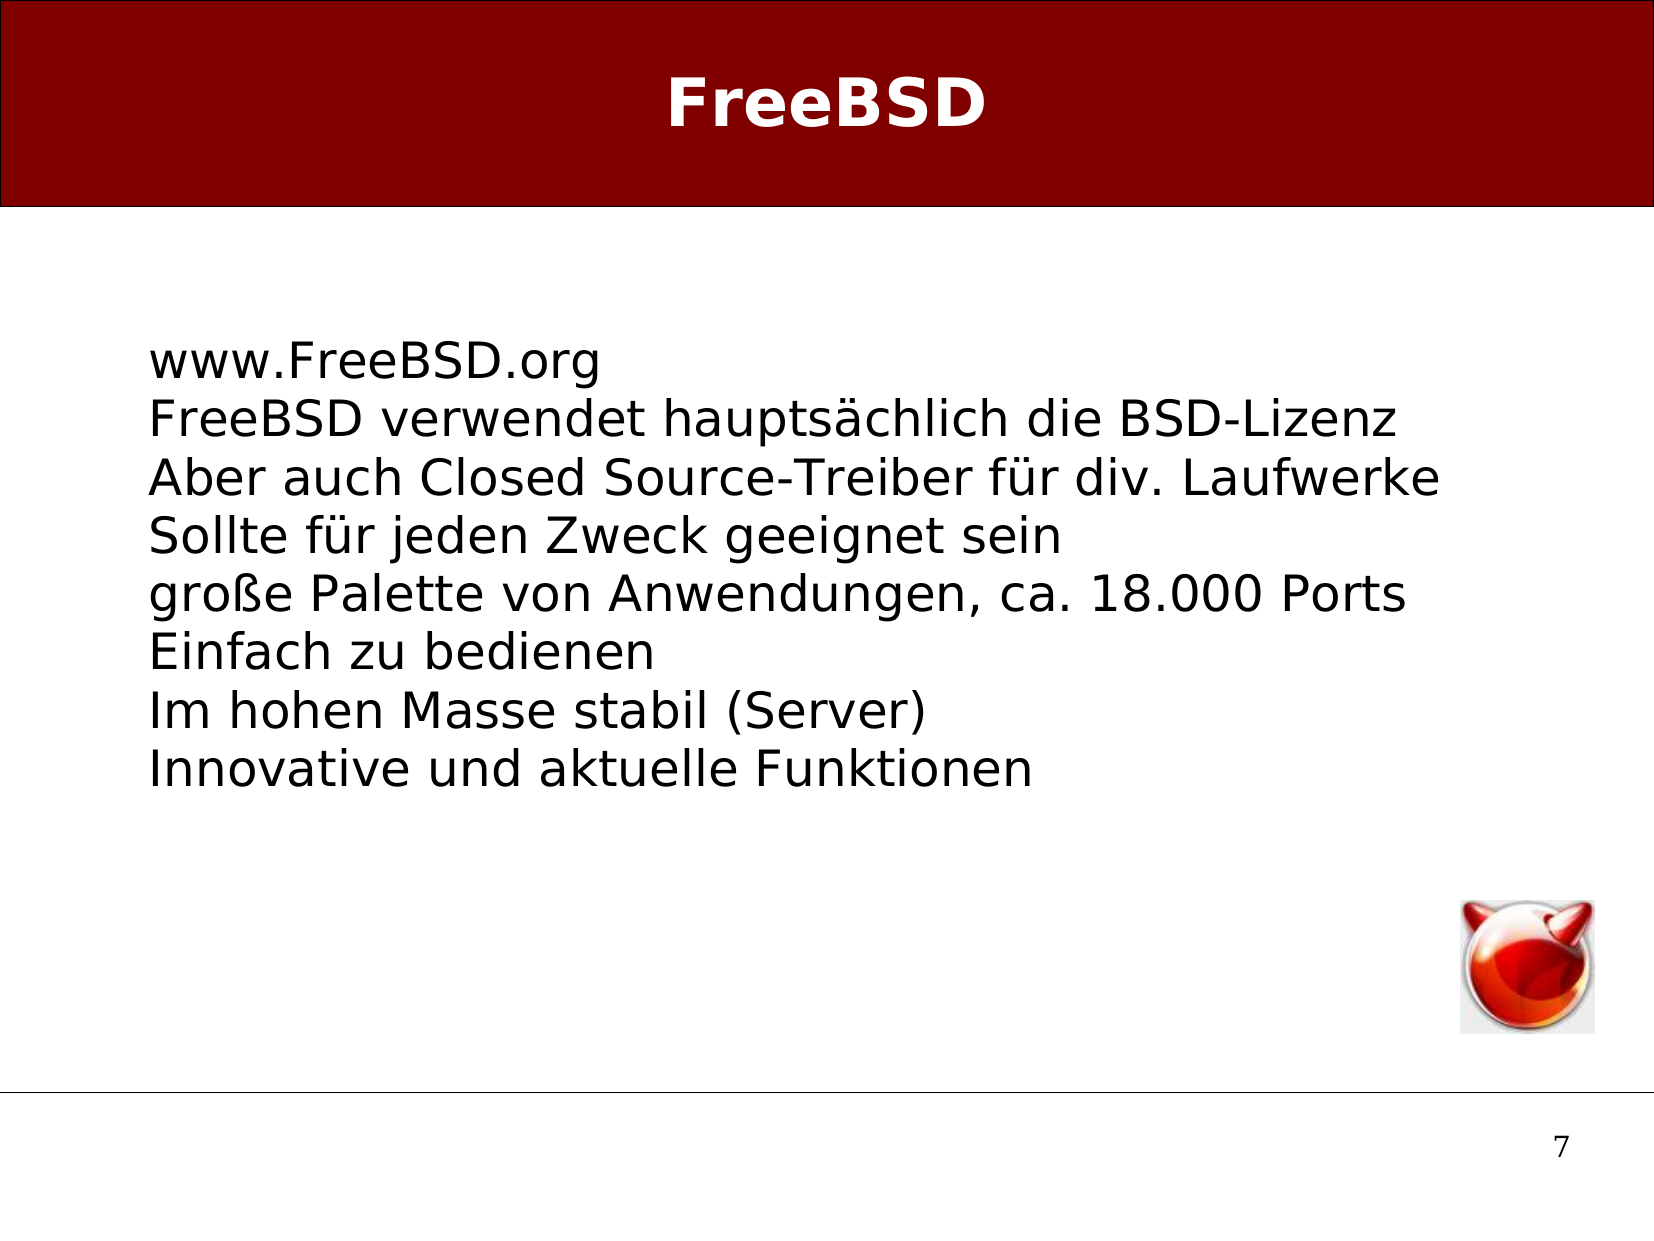

FreeBSD
 www.FreeBSD.org
 FreeBSD verwendet hauptsächlich die BSD-Lizenz
 Aber auch Closed Source-Treiber für div. Laufwerke
 Sollte für jeden Zweck geeignet sein
 große Palette von Anwendungen, ca. 18.000 Ports
 Einfach zu bedienen
 Im hohen Masse stabil (Server)
 Innovative und aktuelle Funktionen
7